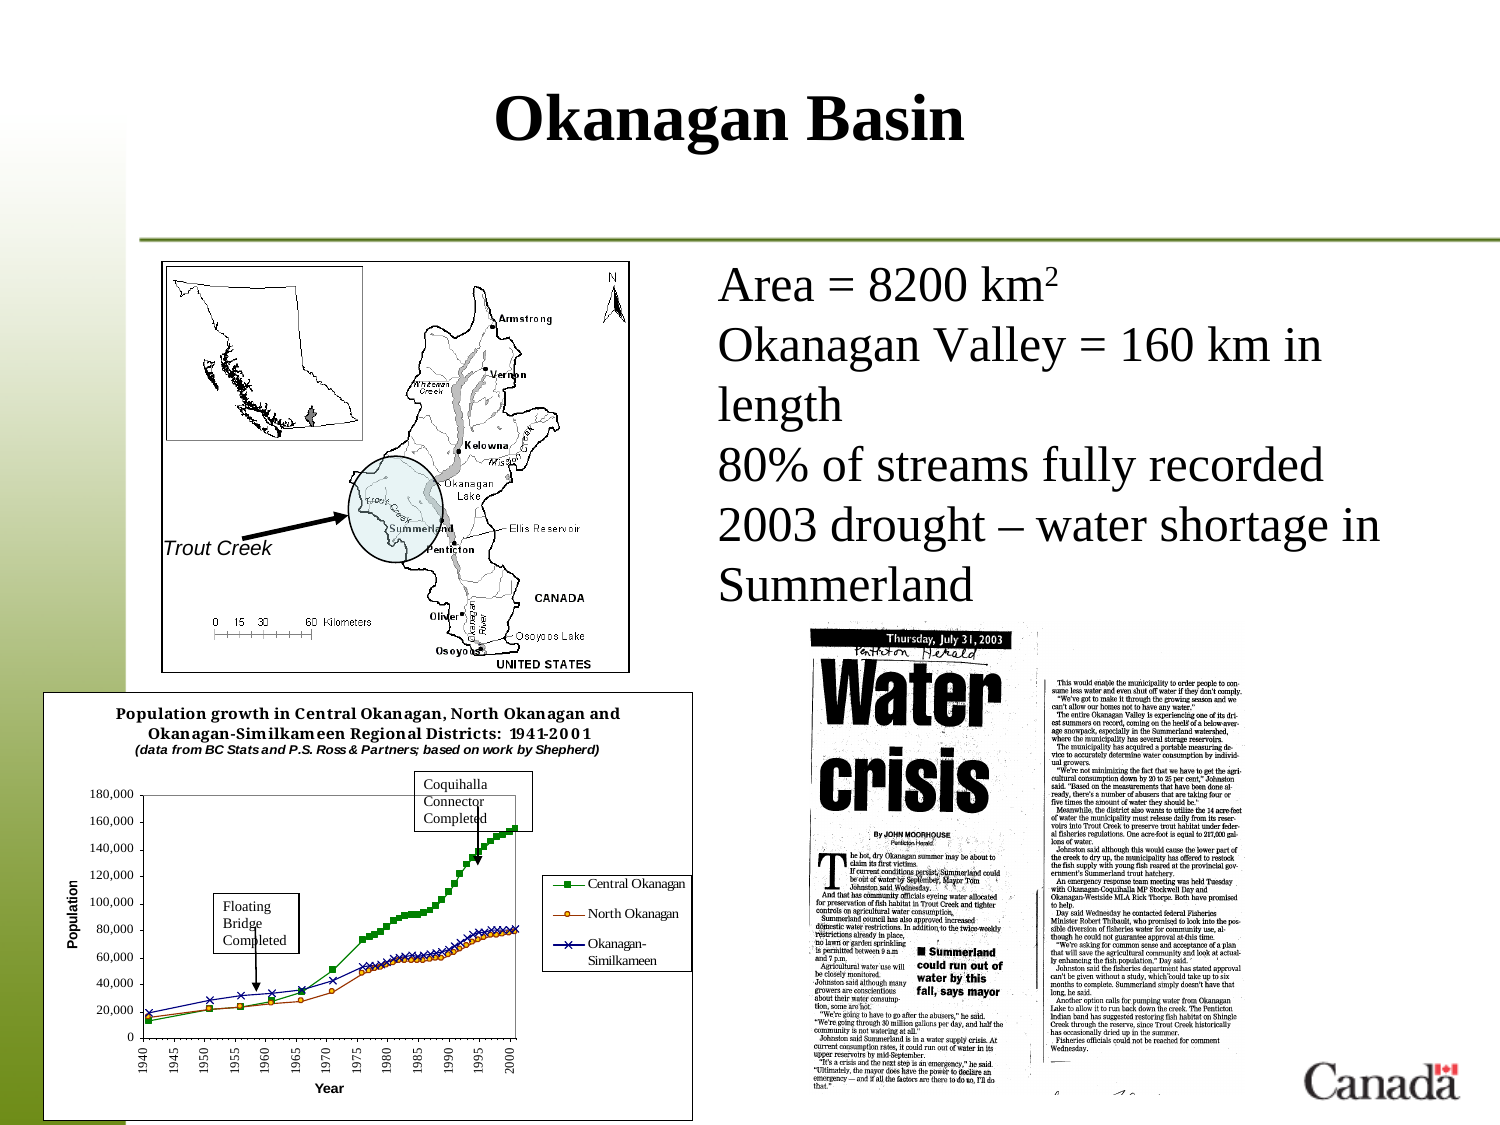

Okanagan Basin
Area = 8200 km2
Okanagan Valley = 160 km in length
80% of streams fully recorded
2003 drought – water shortage in Summerland
Trout Creek